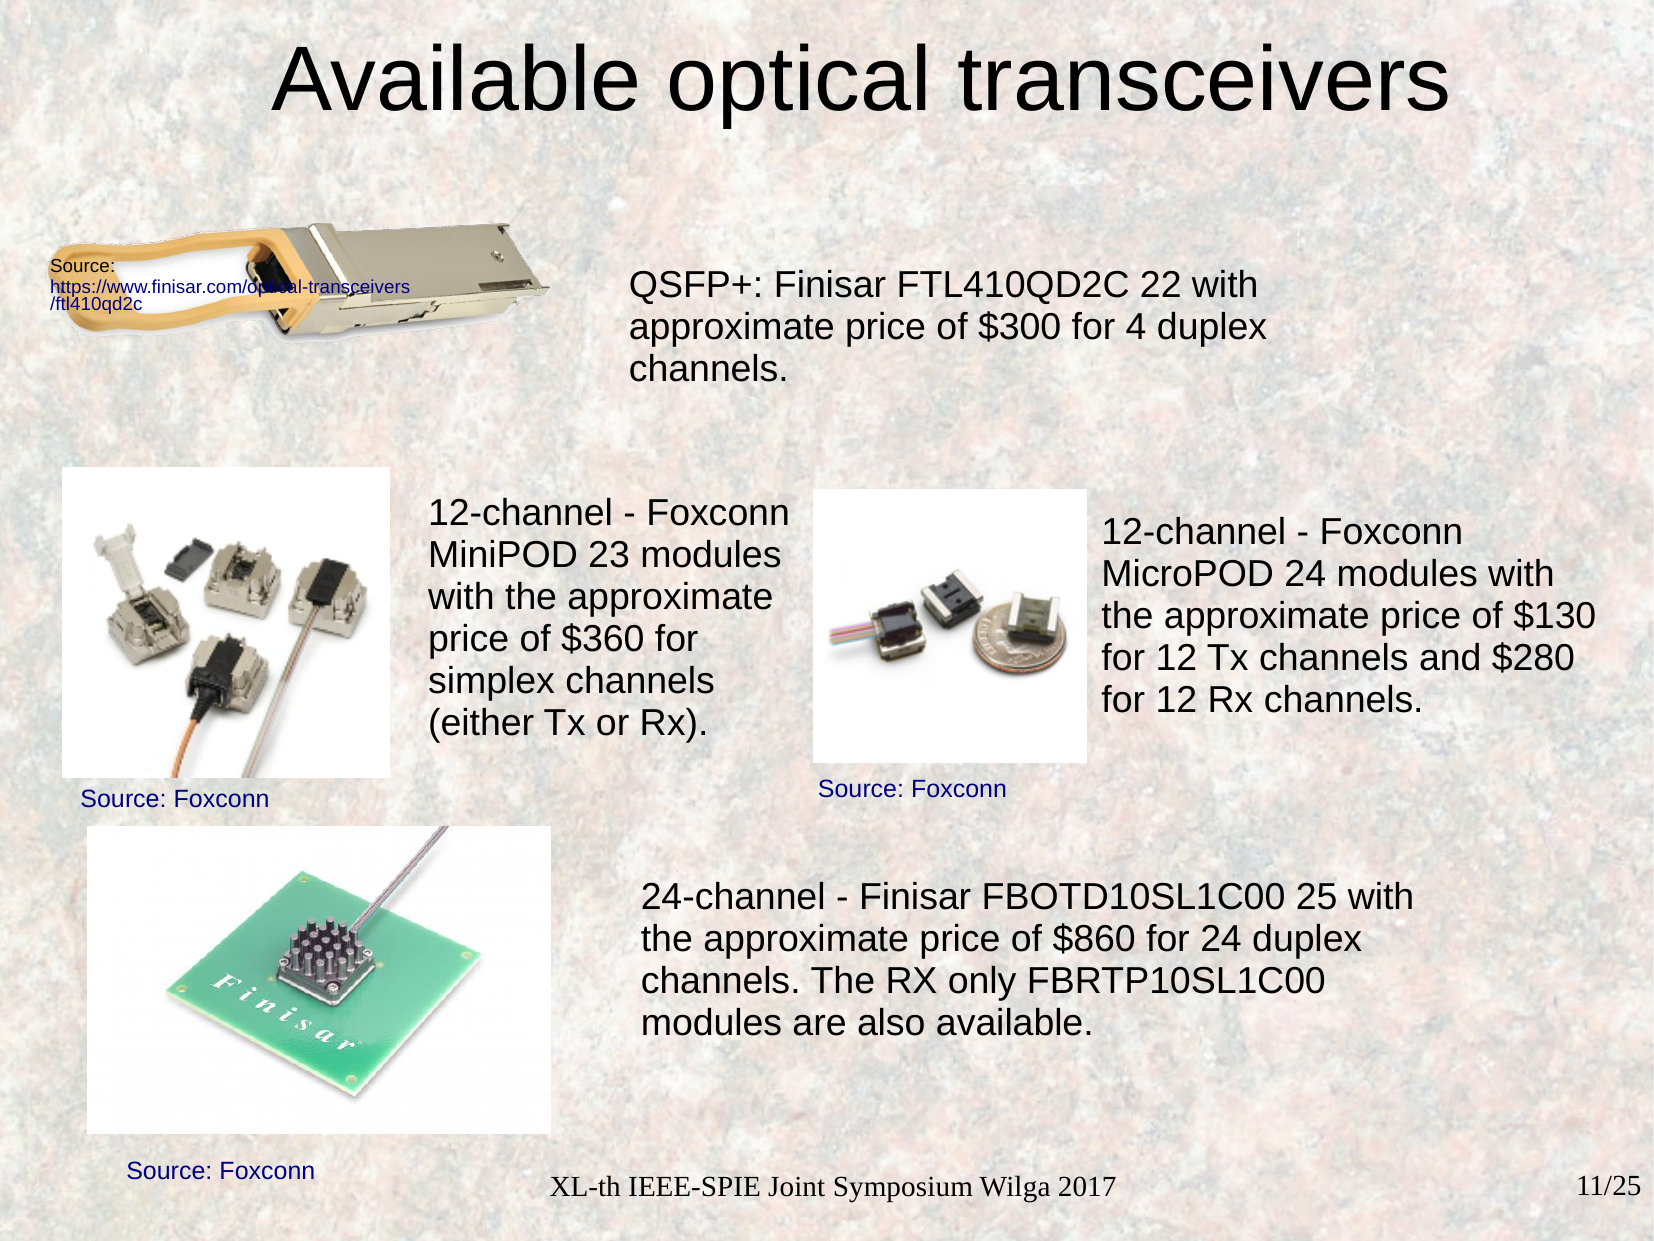

# Available optical transceivers
Source: https://www.finisar.com/optical-transceivers/ftl410qd2c
QSFP+: Finisar FTL410QD2C 22 with approximate price of $300 for 4 duplex channels.
12-channel - Foxconn MiniPOD 23 modules with the approximate price of $360 for simplex channels (either Tx or Rx).
12-channel - Foxconn MicroPOD 24 modules with the approximate price of $130 for 12 Tx channels and $280 for 12 Rx channels.
Source: Foxconn
Source: Foxconn
24-channel - Finisar FBOTD10SL1C00 25 with the approximate price of $860 for 24 duplex channels. The RX only FBRTP10SL1C00 modules are also available.
Source: Foxconn
11
CBM Collaboration Meeting 03.2017